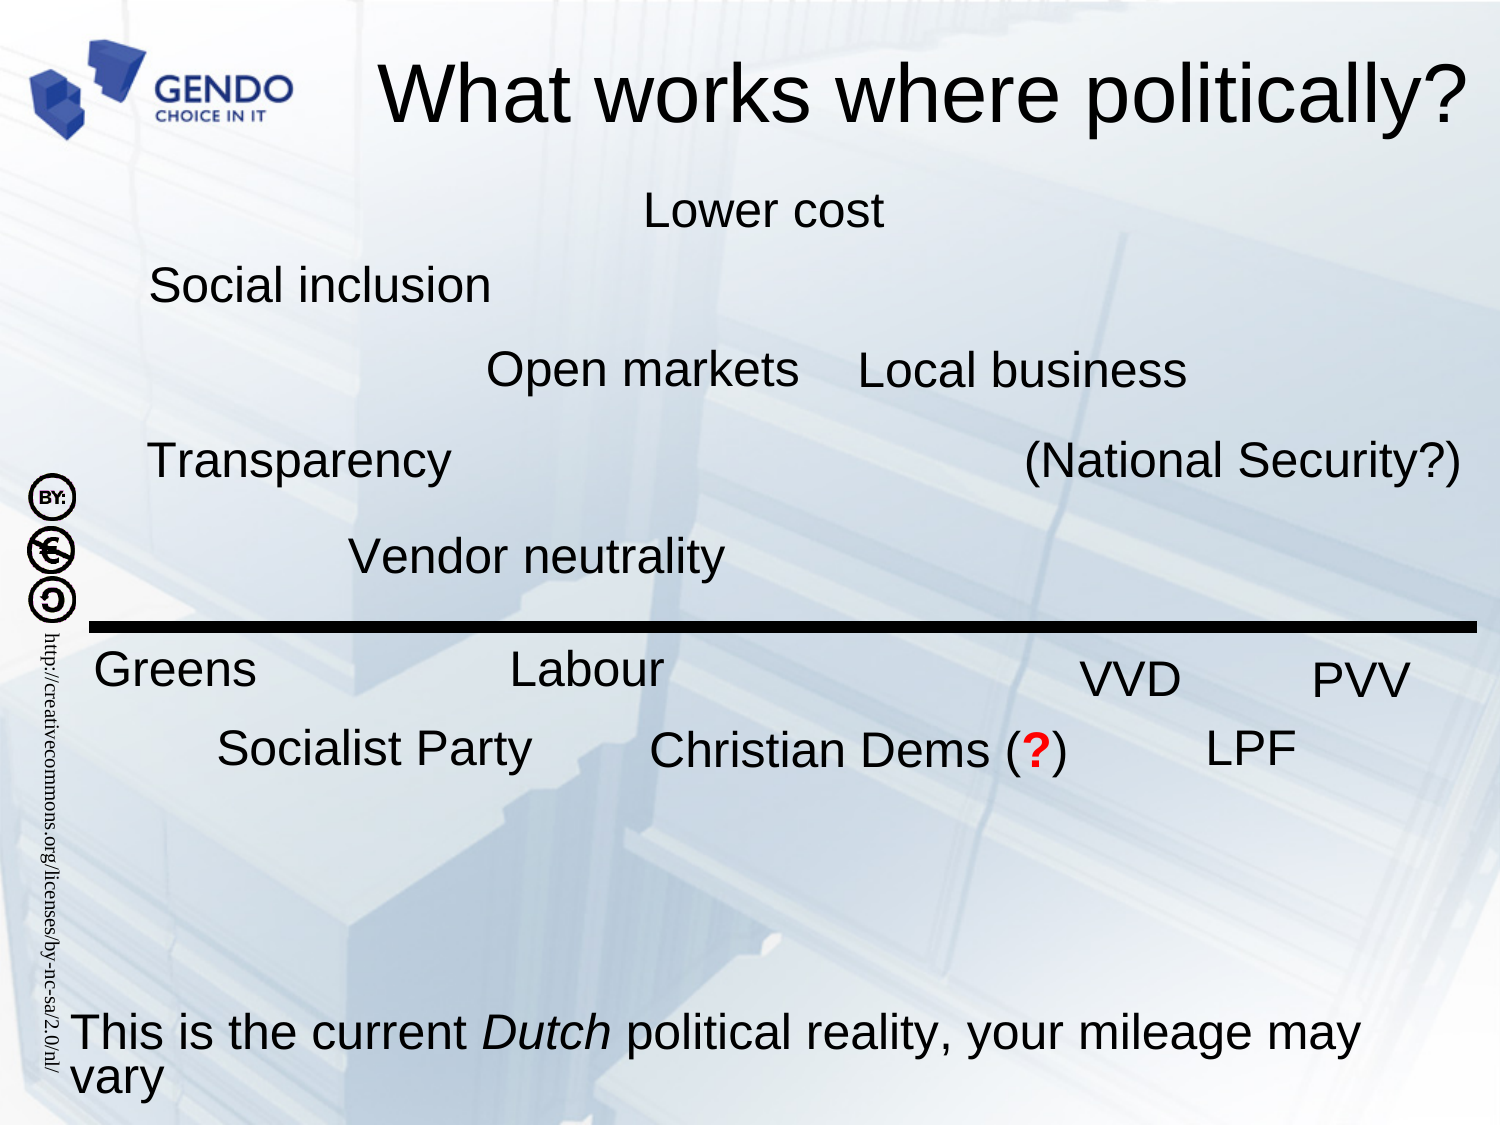

# What works where politically?
Lower cost
Social inclusion
Open markets
Local business
Transparency
(National Security?)
Vendor neutrality
Labour
Greens
VVD
PVV
Socialist Party
LPF
Christian Dems (?)
This is the current Dutch political reality, your mileage may vary